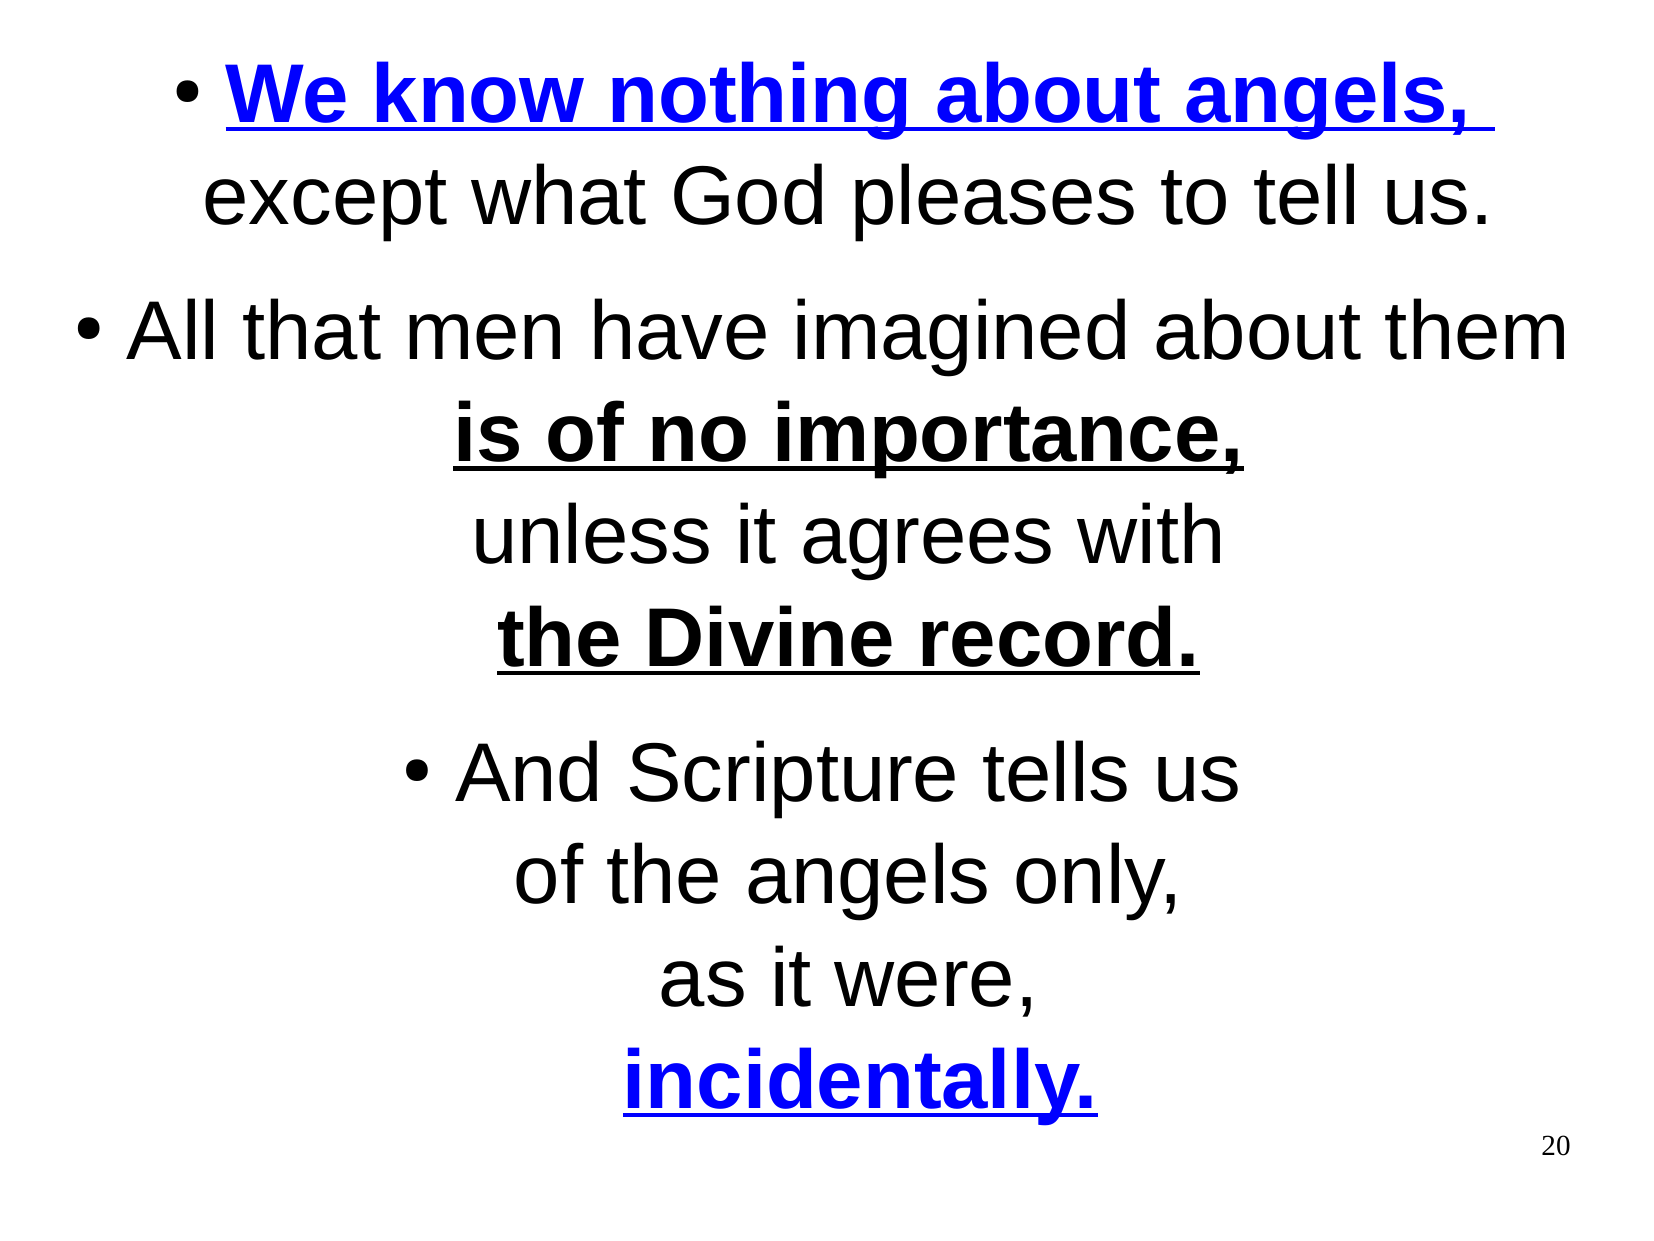

# We know nothing about angels, except what God pleases to tell us.
All that men have imagined about them
is of no importance,
unless it agrees with
the Divine record.
And Scripture tells us
of the angels only,
as it were,
incidentally.
20